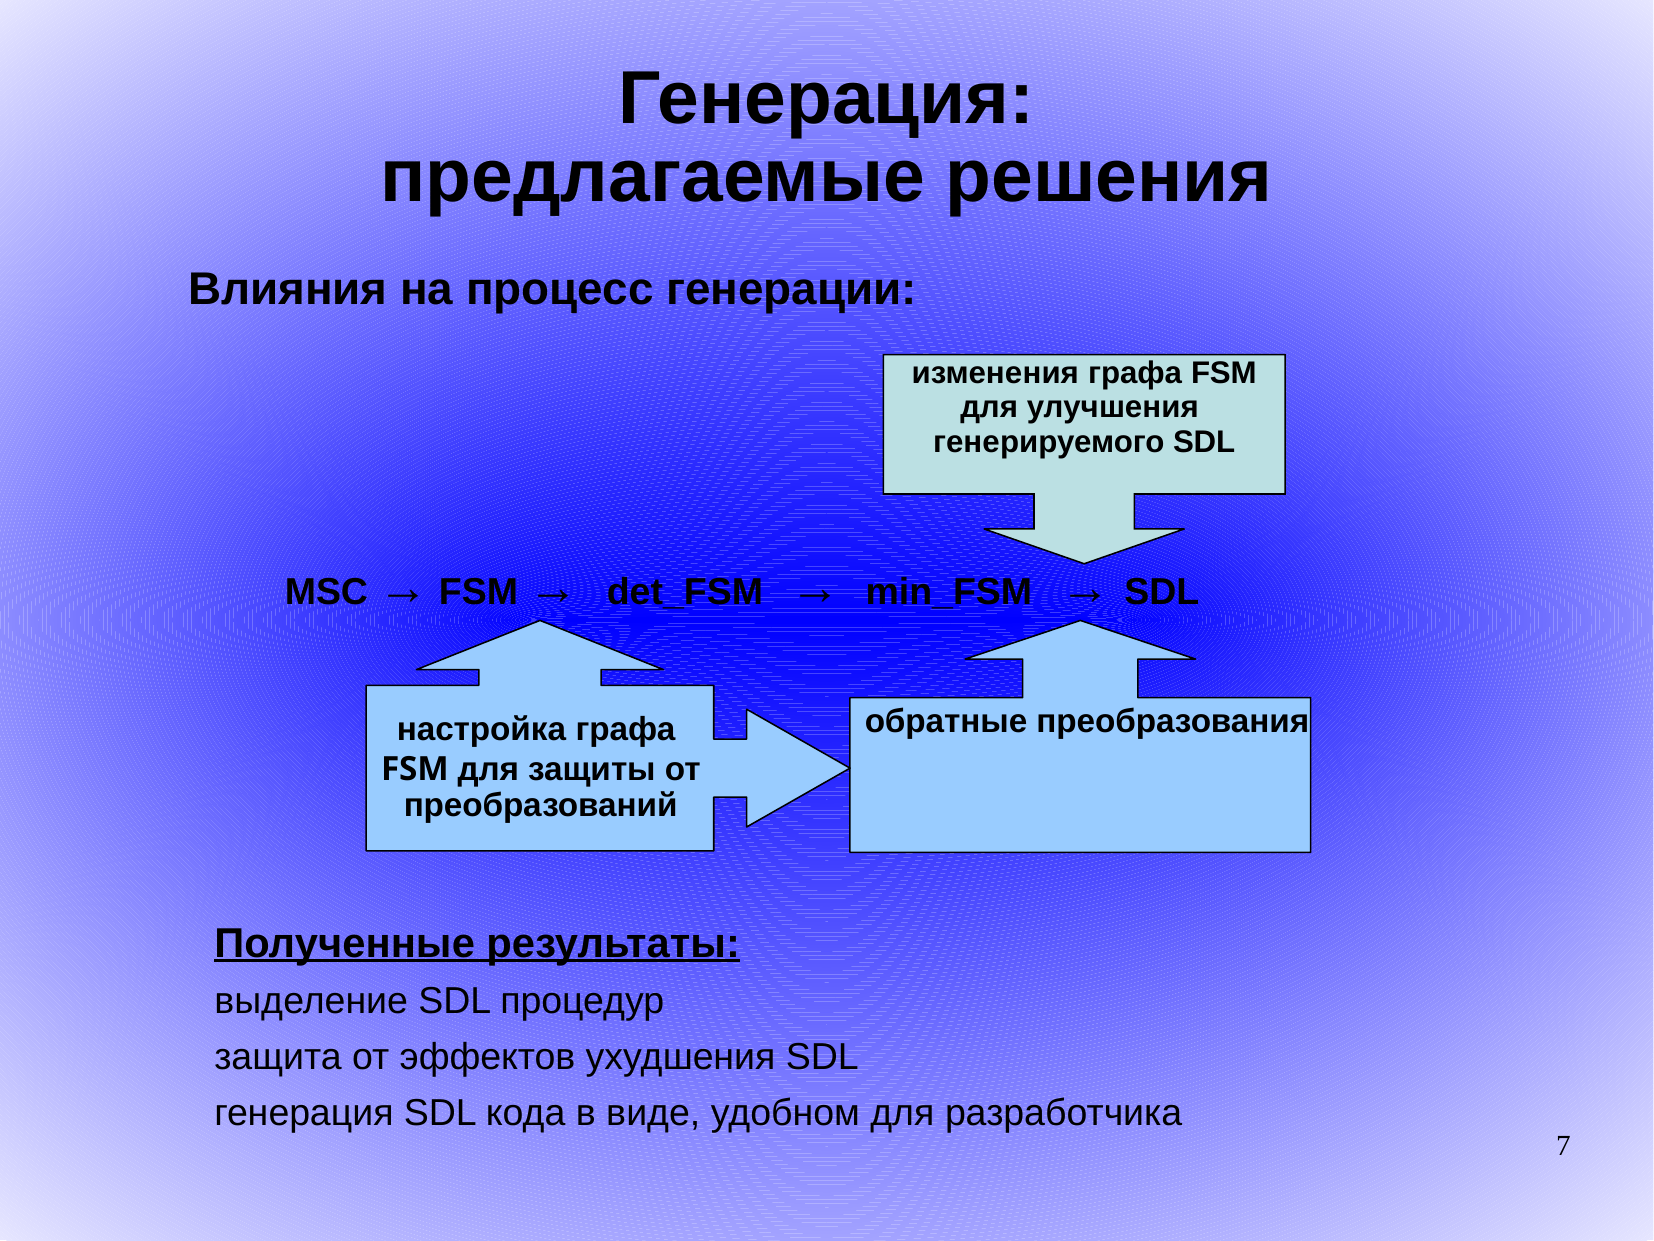

Генерация:
предлагаемые решения
Влияния на процесс генерации:
изменения графа FSM
для улучшения
генерируемого SDL
	MSC → FSM → det_FSM → min_FSM → SDL
настройка графа
FSM для защиты от
преобразований
обратные преобразования
Полученные результаты:
выделение SDL процедур
защита от эффектов ухудшения SDL
генерация SDL кода в виде, удобном для разработчика
7